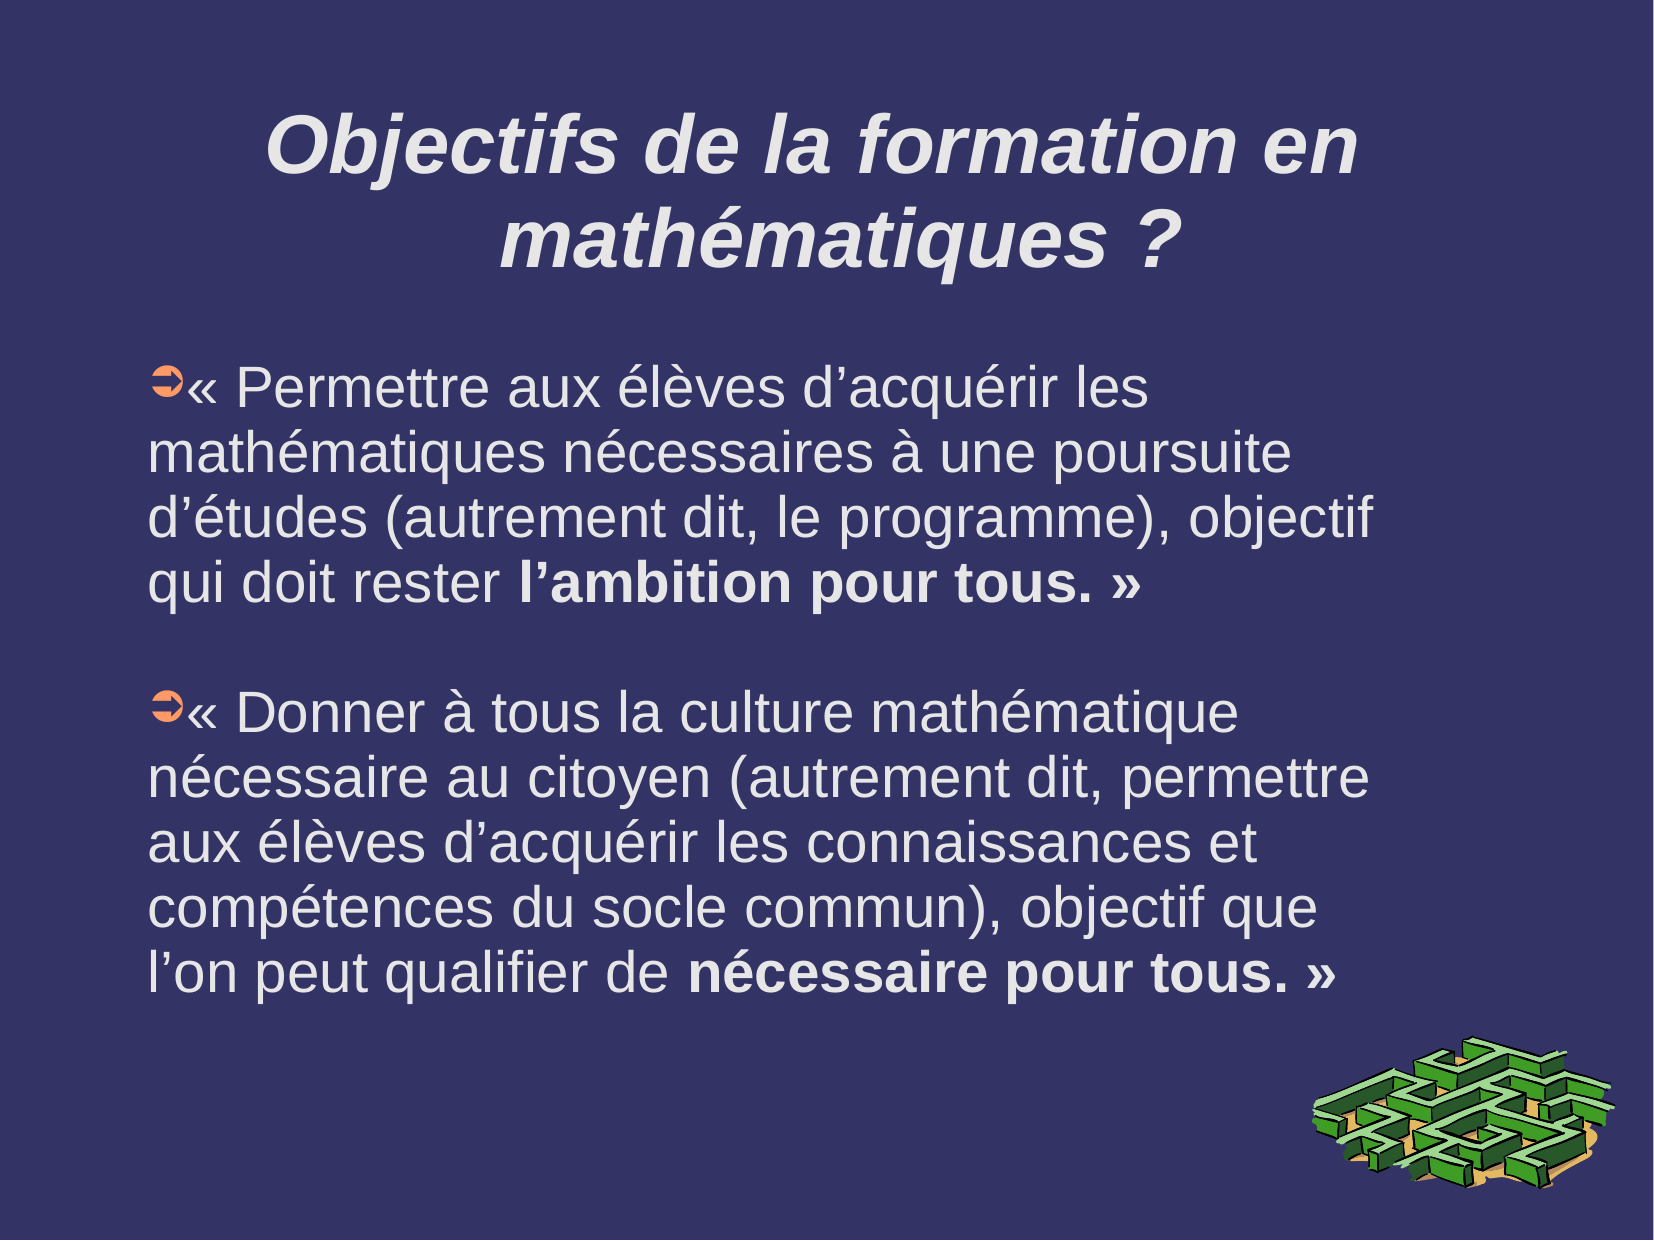

# Objectifs de la formation en mathématiques ?
« Permettre aux élèves d’acquérir les
mathématiques nécessaires à une poursuite
d’études (autrement dit, le programme), objectif
qui doit rester l’ambition pour tous. »
« Donner à tous la culture mathématique
nécessaire au citoyen (autrement dit, permettre
aux élèves d’acquérir les connaissances et
compétences du socle commun), objectif que
l’on peut qualifier de nécessaire pour tous. »